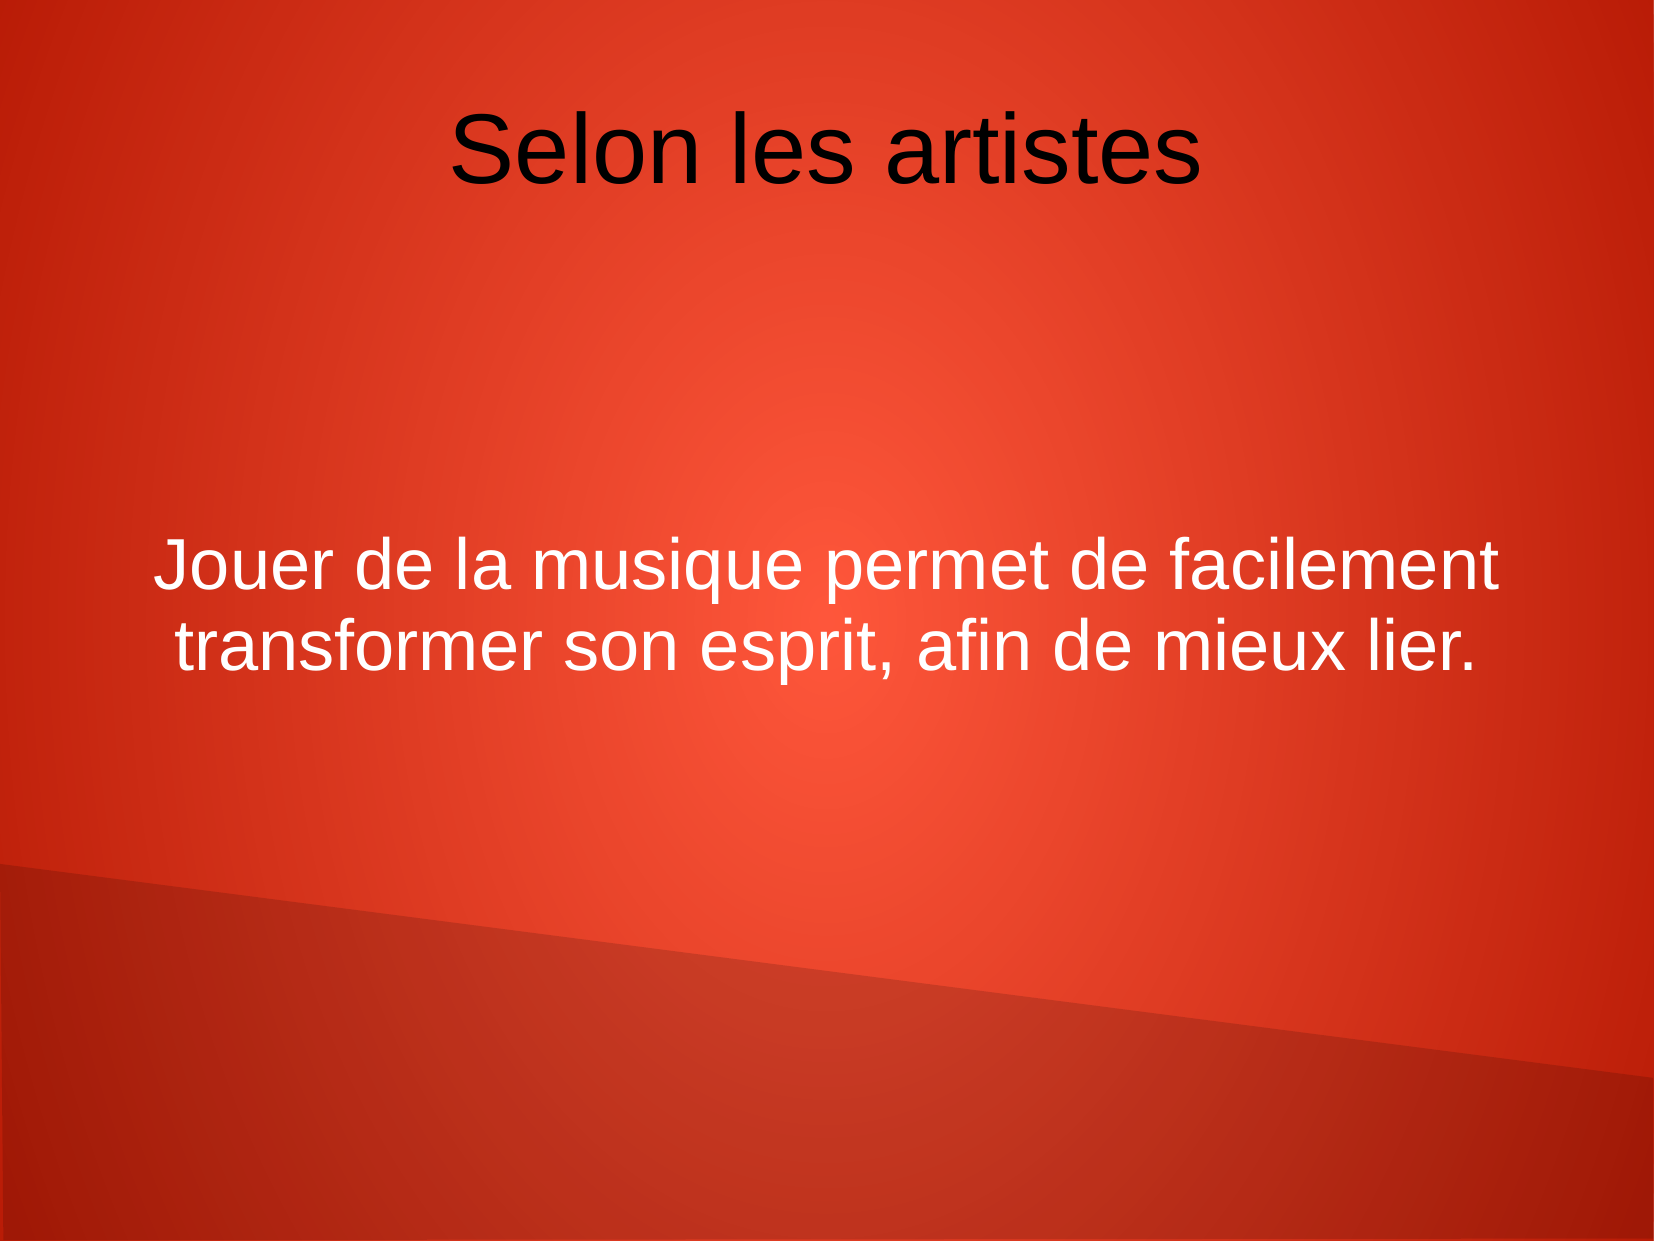

# Selon les artistes
Jouer de la musique permet de facilement transformer son esprit, afin de mieux lier.